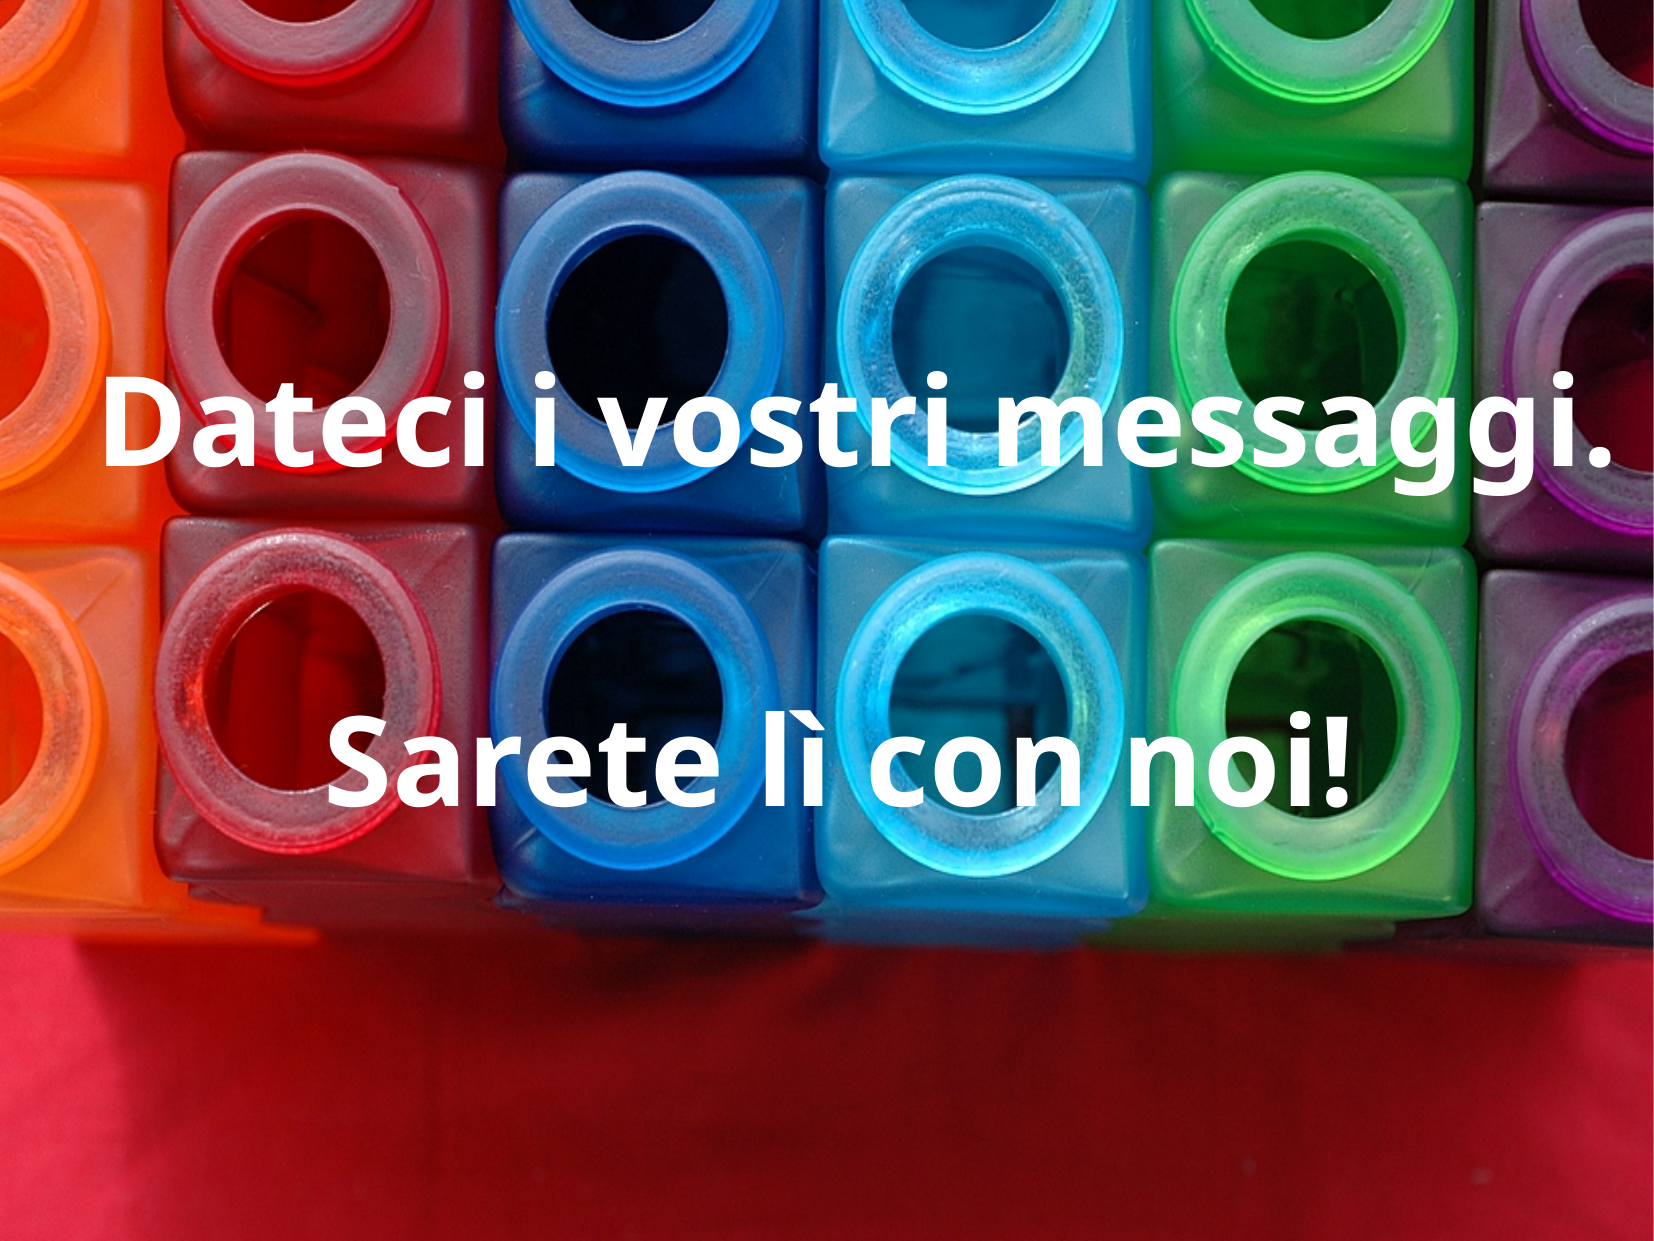

Dateci i vostri messaggi.
Sarete lì con noi!